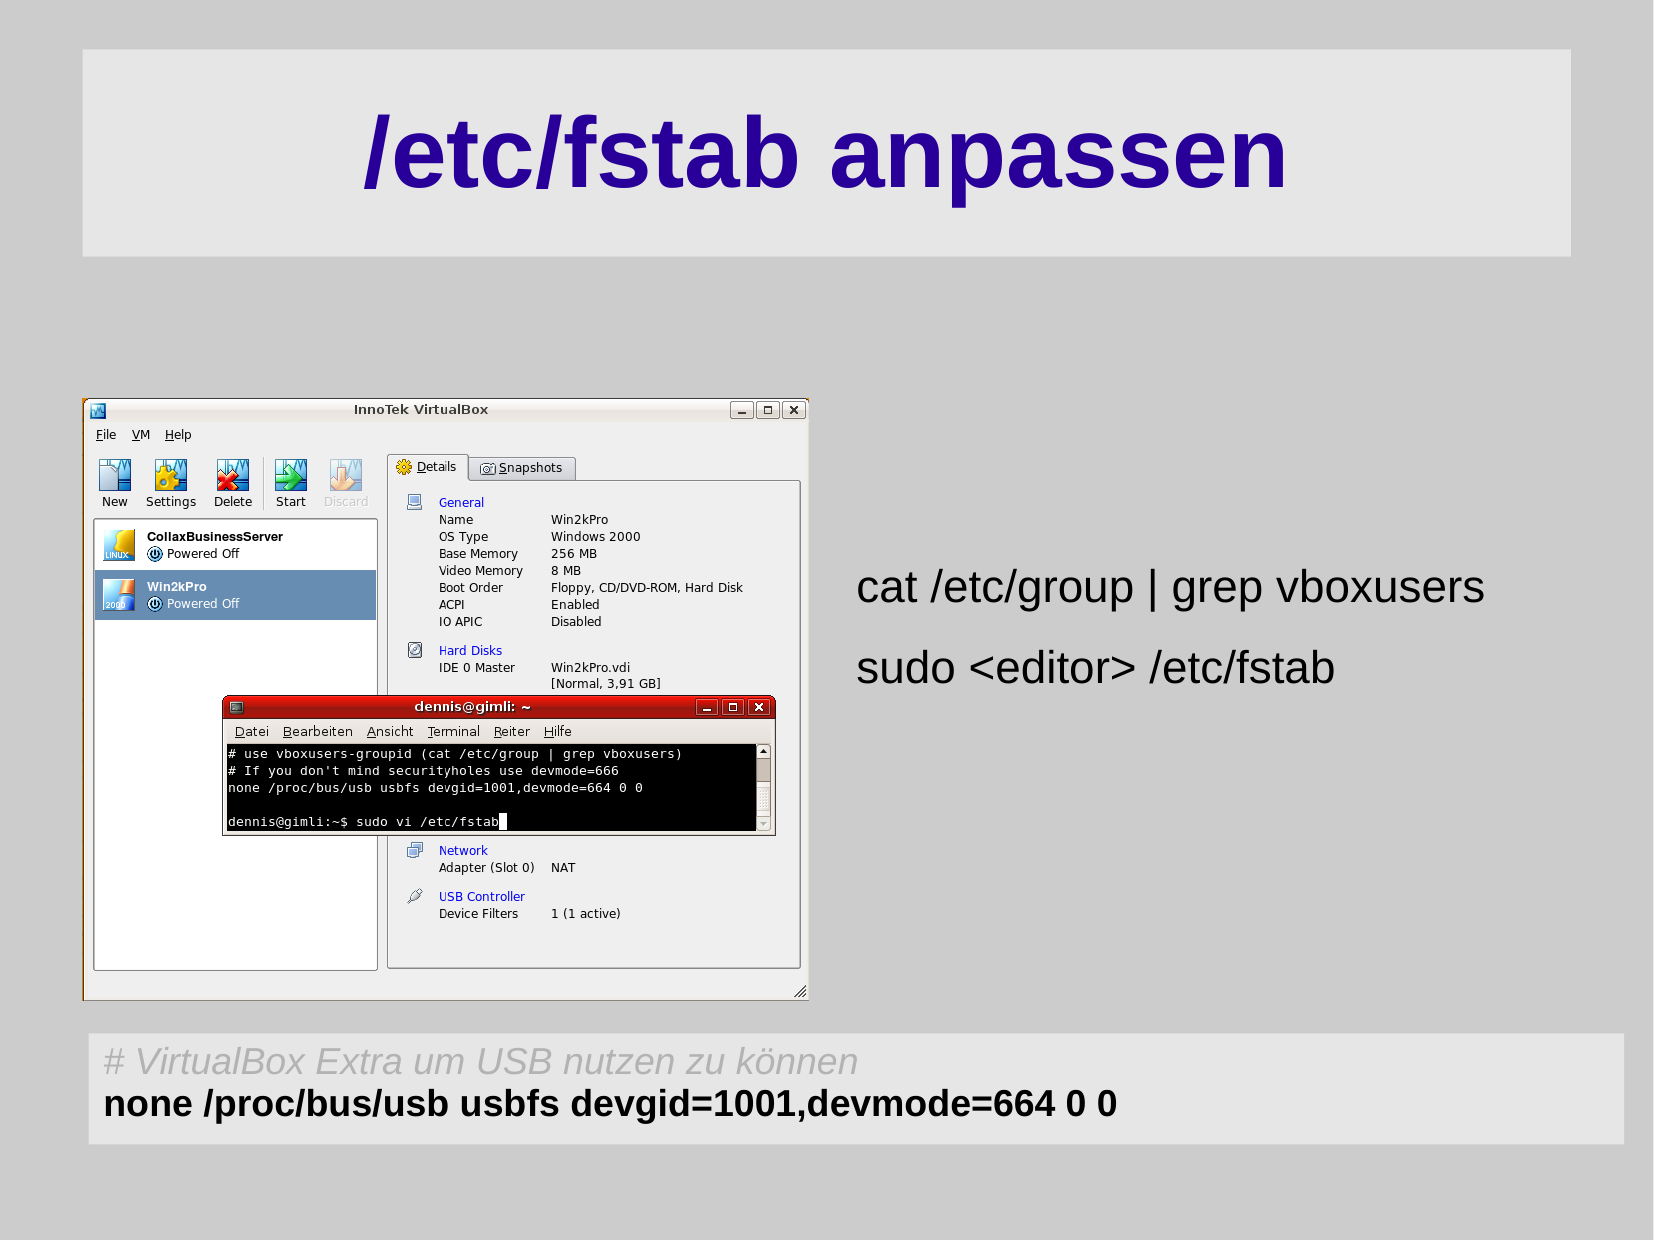

# /etc/fstab anpassen
cat /etc/group | grep vboxusers
sudo <editor> /etc/fstab
# VirtualBox Extra um USB nutzen zu können
none /proc/bus/usb usbfs devgid=1001,devmode=664 0 0